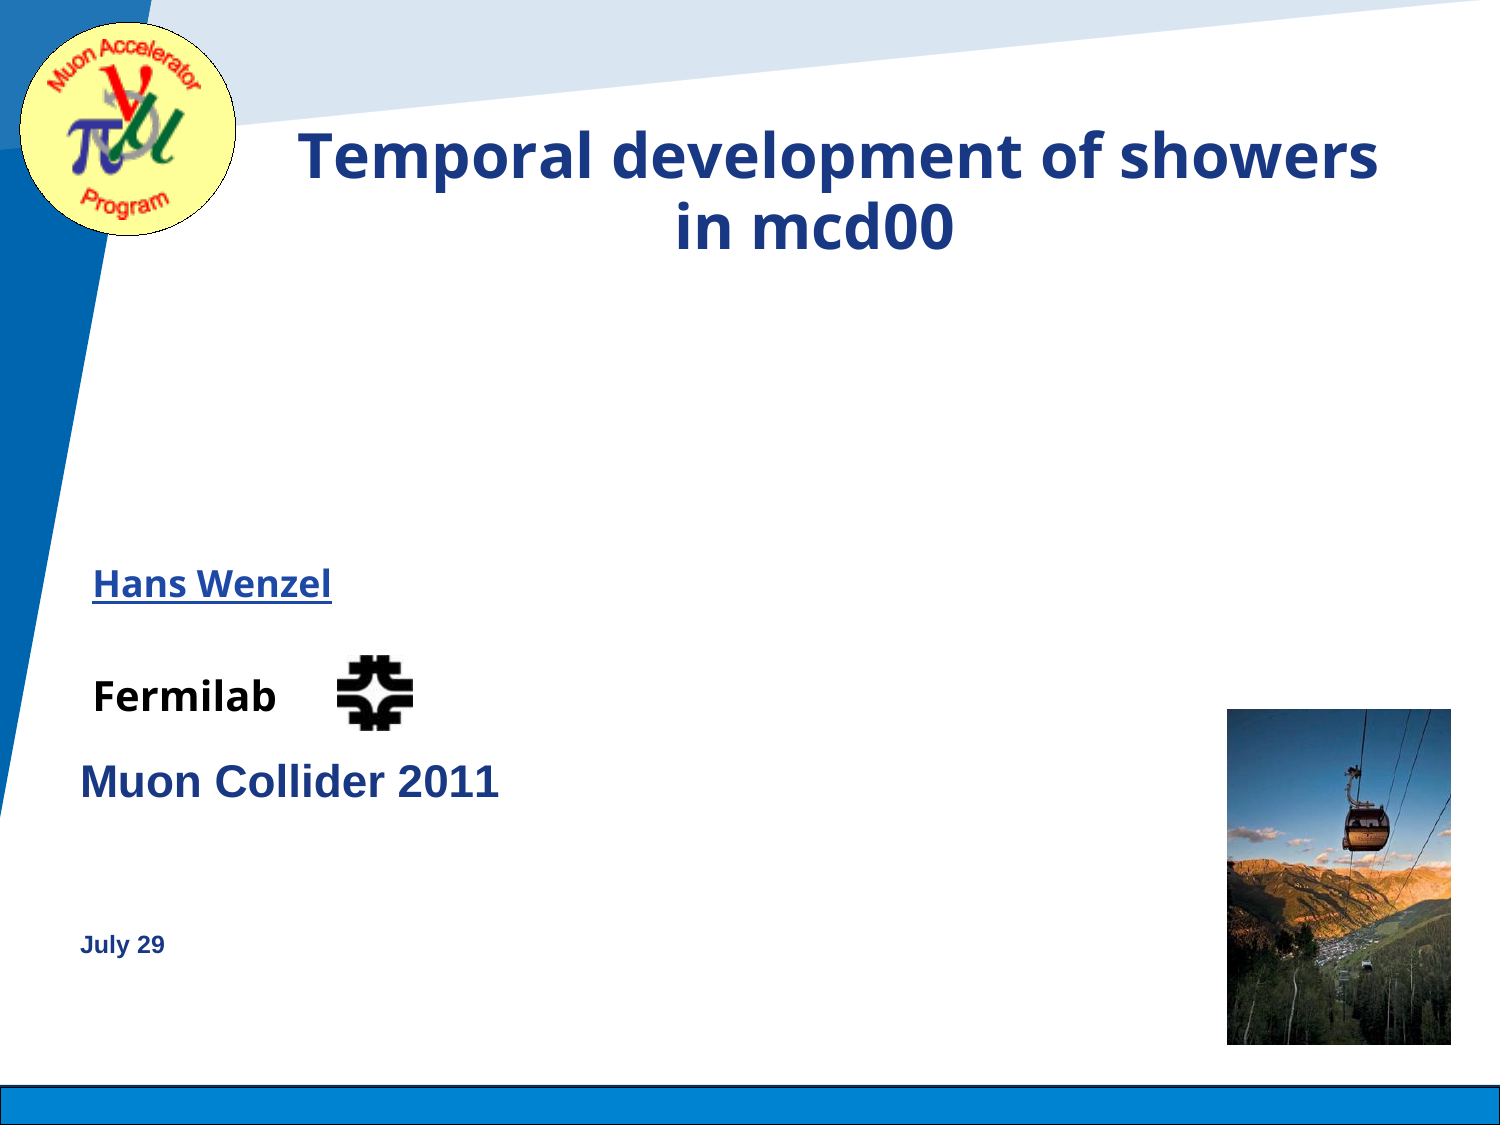

# Temporal development of showers in mcd00
Hans Wenzel
Fermilab
Muon Collider 2011
July 29